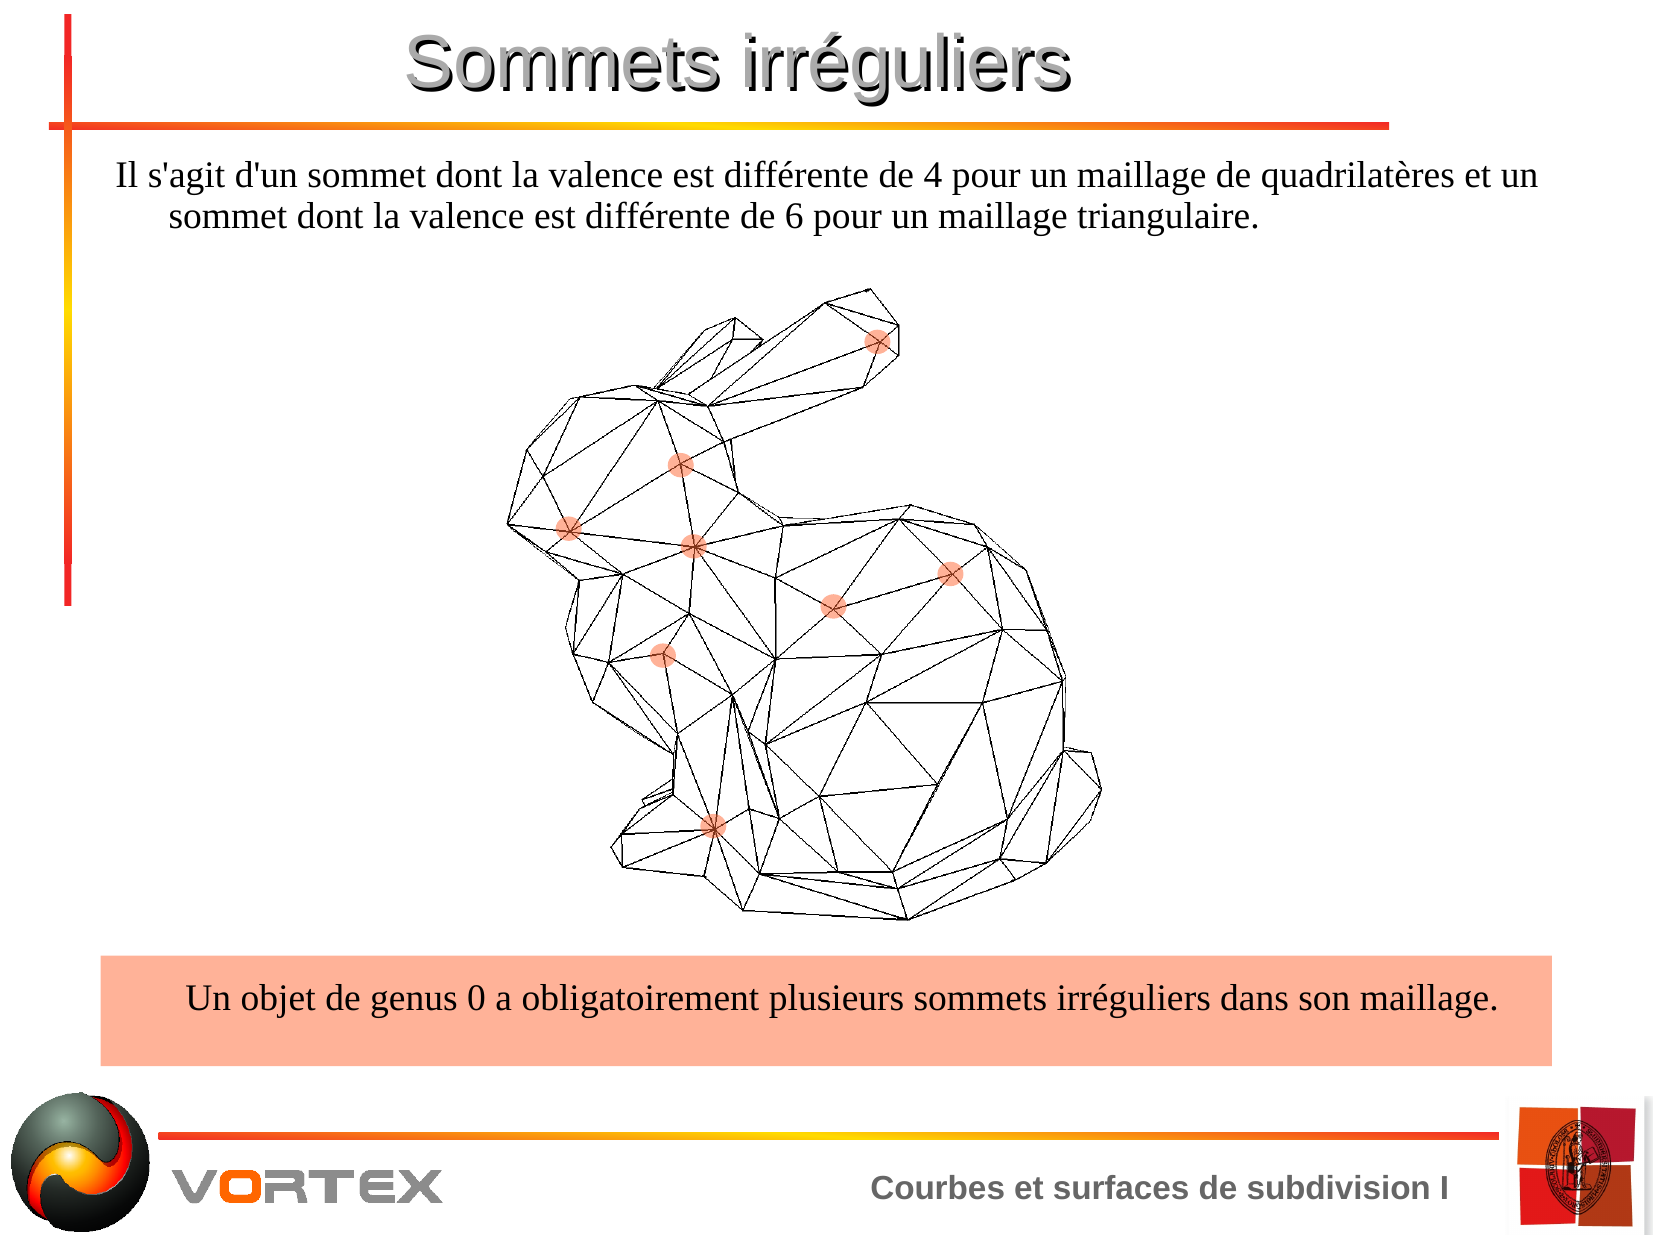

# Sommets irréguliers
Il s'agit d'un sommet dont la valence est différente de 4 pour un maillage de quadrilatères et un sommet dont la valence est différente de 6 pour un maillage triangulaire.
Un objet de genus 0 a obligatoirement plusieurs sommets irréguliers dans son maillage.